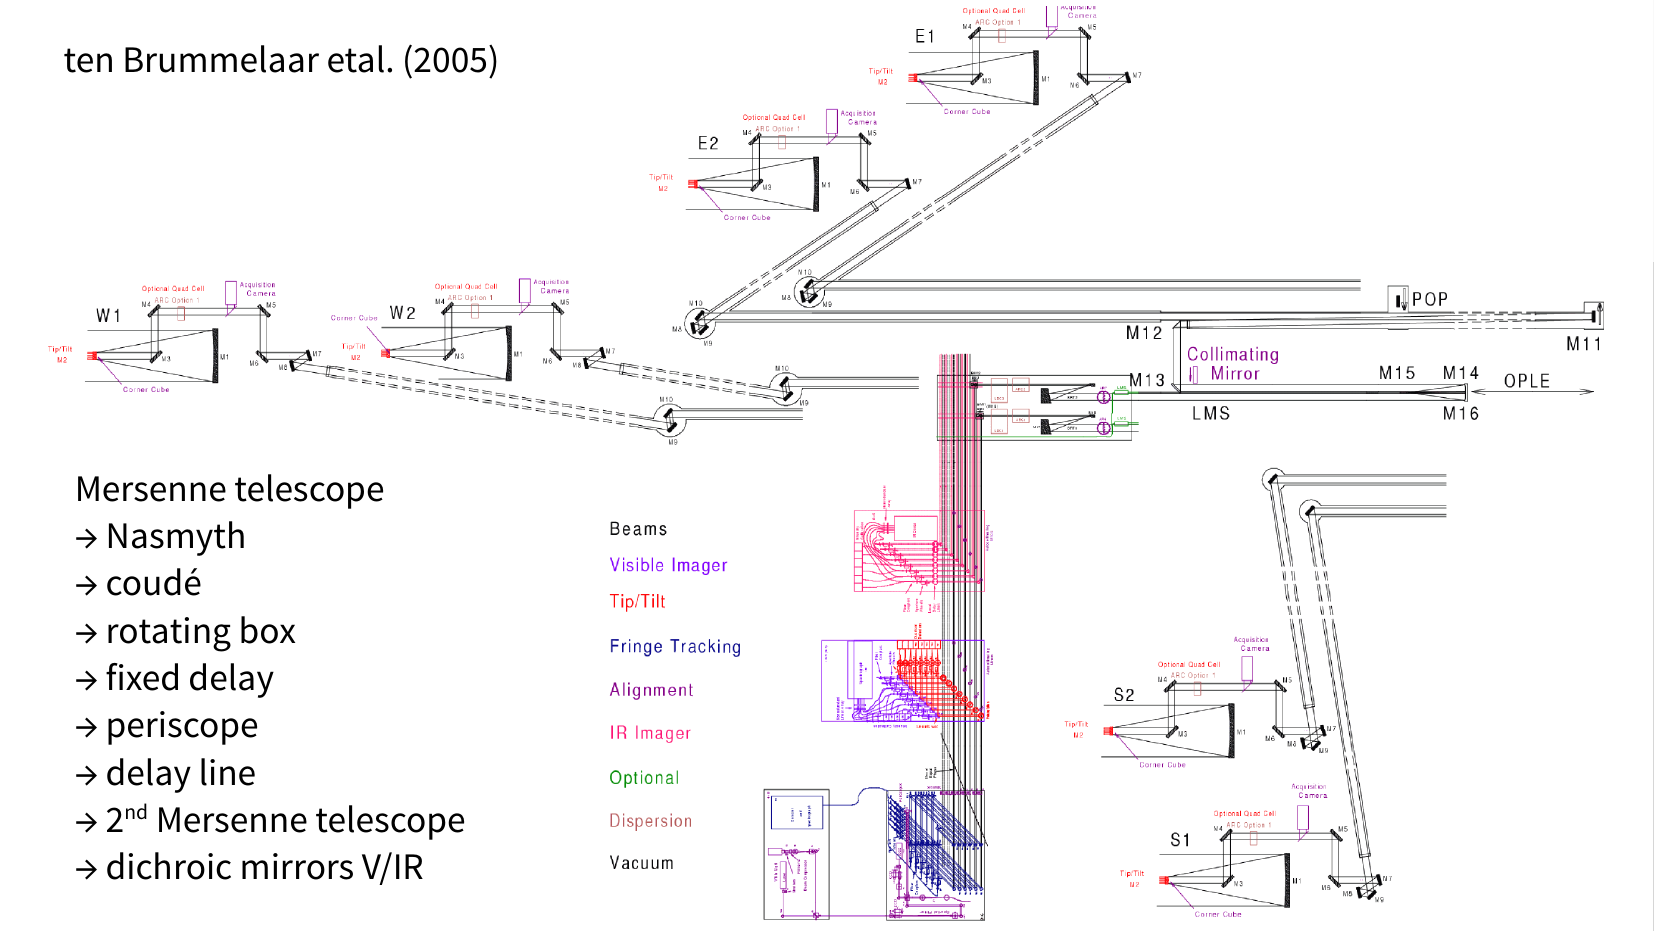

ten Brummelaar etal. (2005)
# CHARA Optical scheme
Mersenne telescope
→ Nasmyth
→ coudé
→ rotating box
→ fixed delay
→ periscope
→ delay line
→ 2nd Mersenne telescope
→ dichroic mirrors V/IR
∑ 144 mirrors